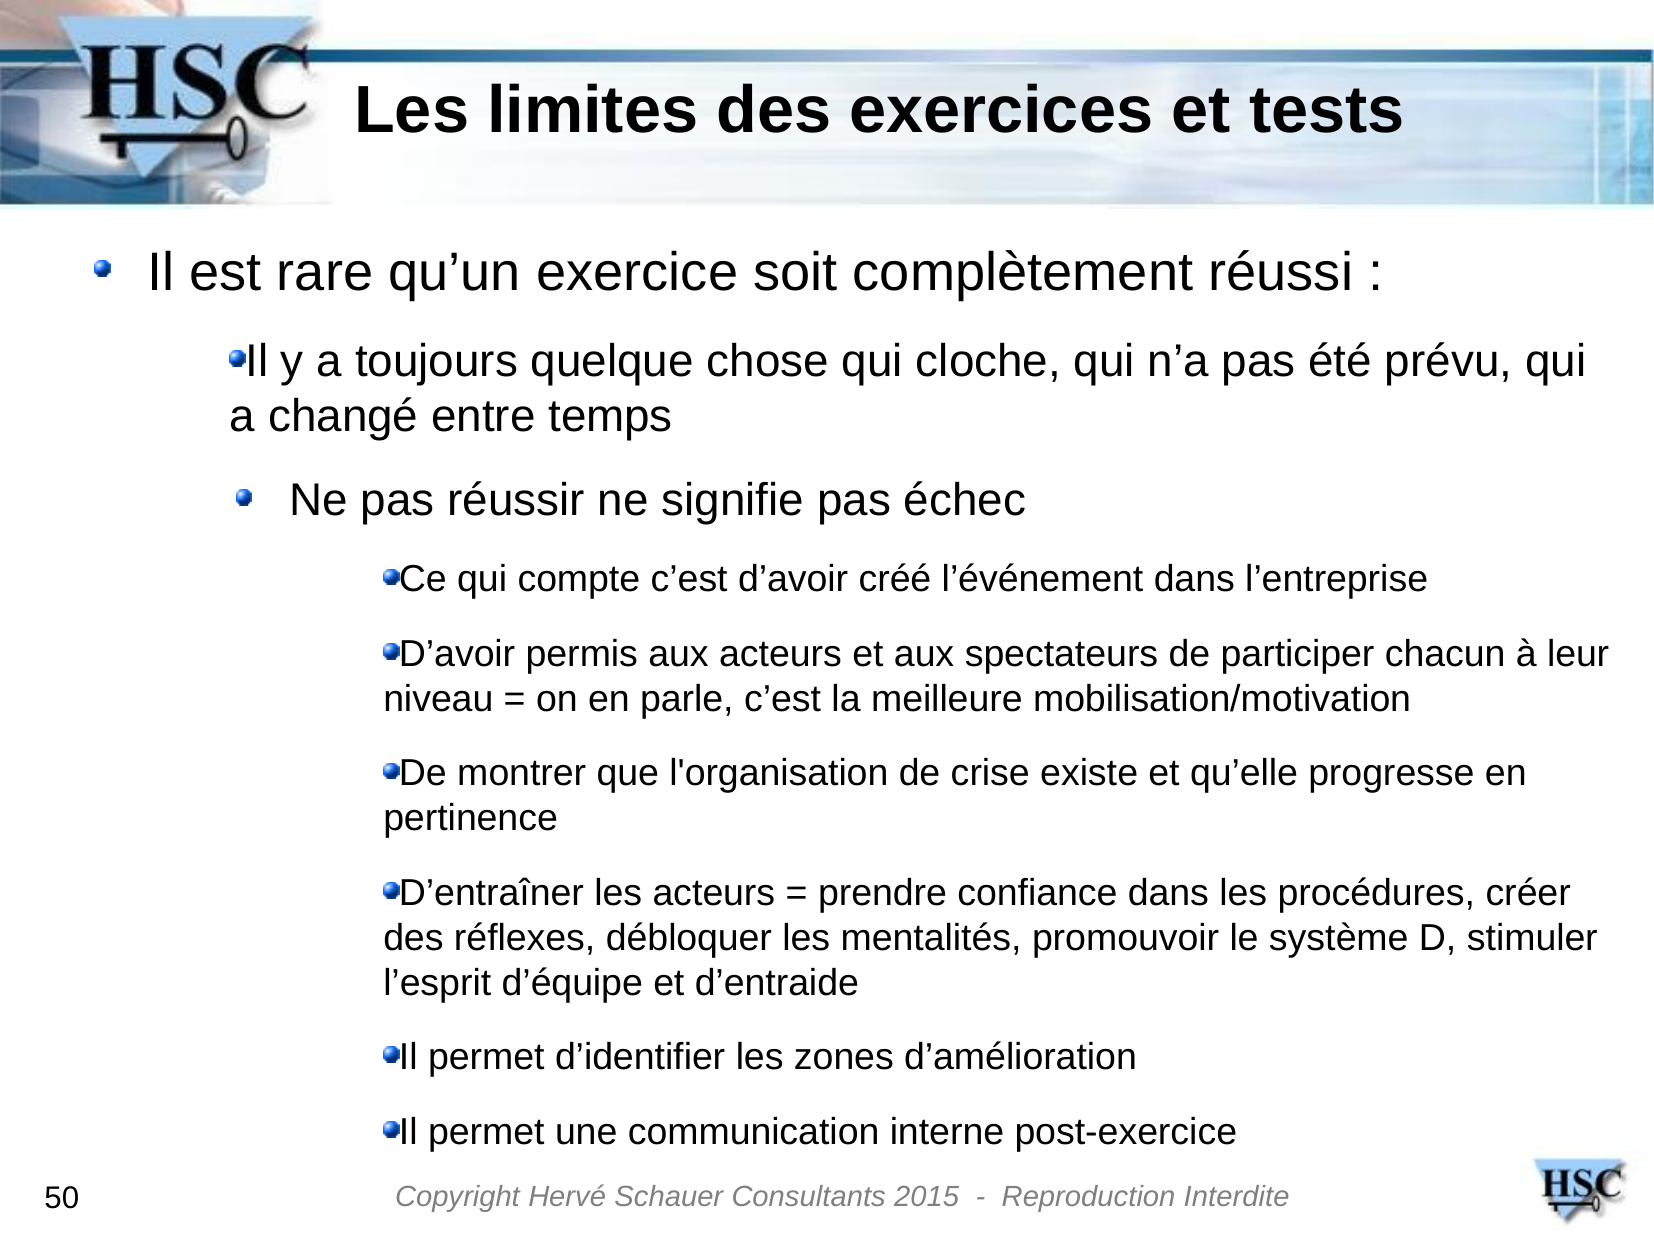

# Les limites des exercices et tests
Il est rare qu’un exercice soit complètement réussi :
Il y a toujours quelque chose qui cloche, qui n’a pas été prévu, qui a changé entre temps
Ne pas réussir ne signifie pas échec
Ce qui compte c’est d’avoir créé l’événement dans l’entreprise
D’avoir permis aux acteurs et aux spectateurs de participer chacun à leur niveau = on en parle, c’est la meilleure mobilisation/motivation
De montrer que l'organisation de crise existe et qu’elle progresse en pertinence
D’entraîner les acteurs = prendre confiance dans les procédures, créer des réflexes, débloquer les mentalités, promouvoir le système D, stimuler l’esprit d’équipe et d’entraide
Il permet d’identifier les zones d’amélioration
Il permet une communication interne post-exercice